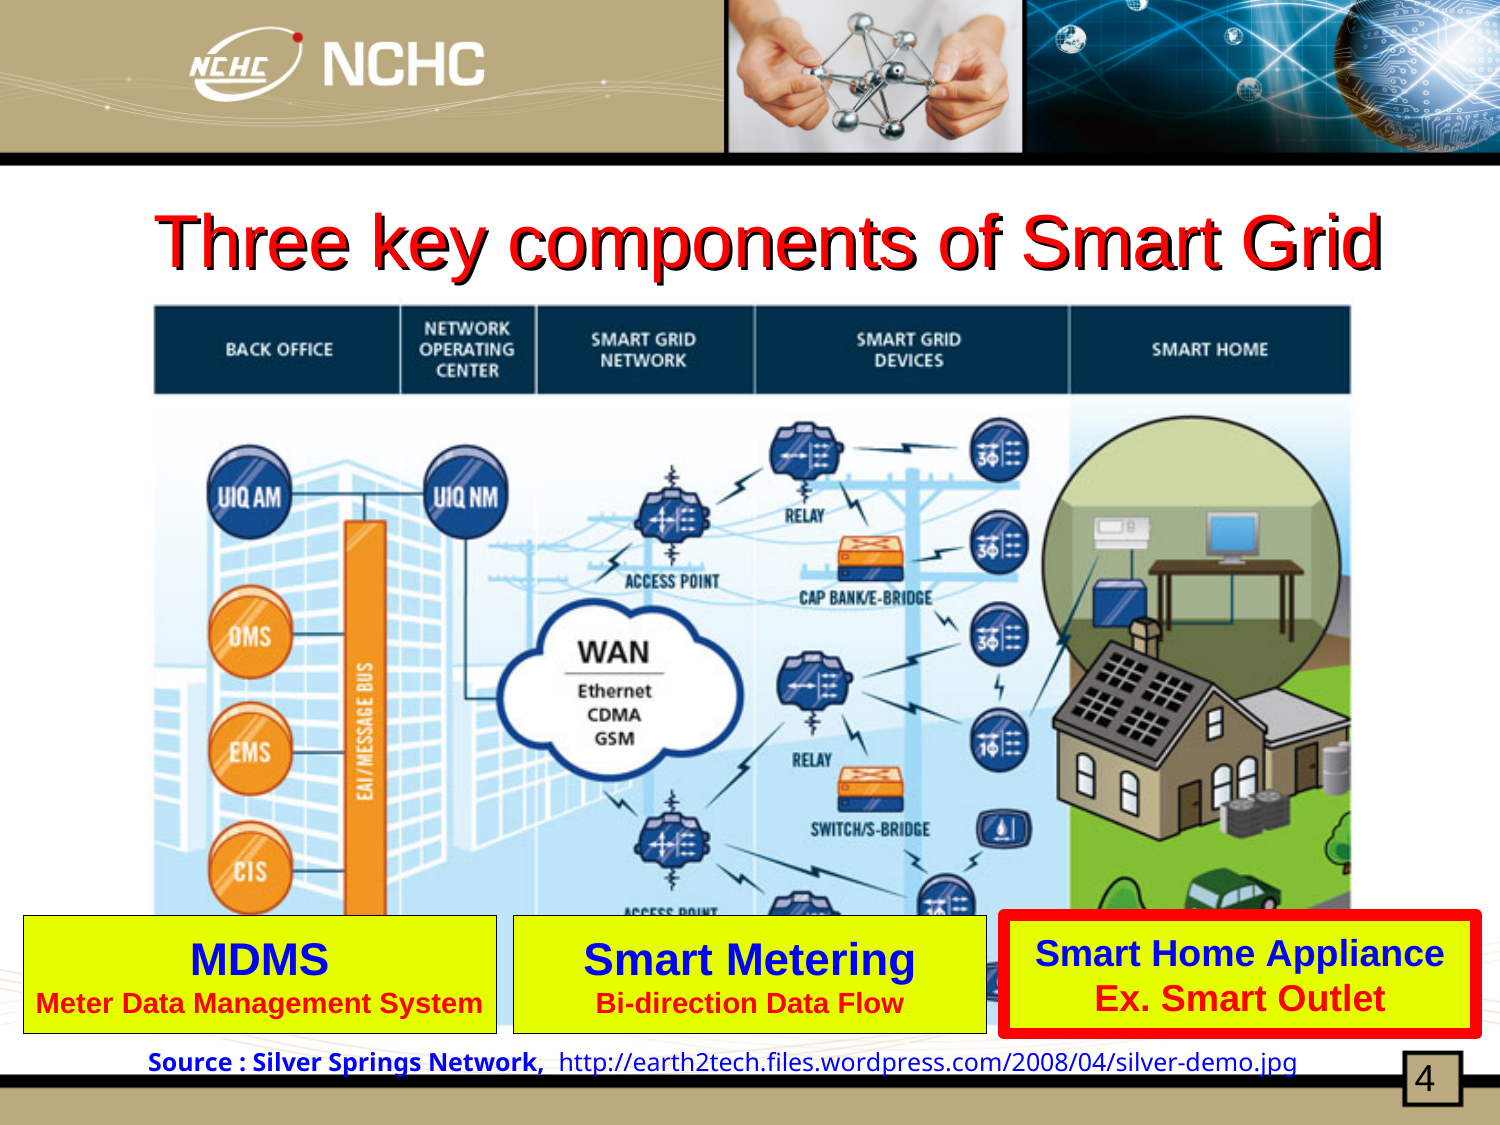

# Three key components of Smart Grid
MDMS
Meter Data Management System
Smart Metering
Bi-direction Data Flow
Smart Home Appliance
Ex. Smart Outlet
Source : Silver Springs Network, http://earth2tech.files.wordpress.com/2008/04/silver-demo.jpg
4